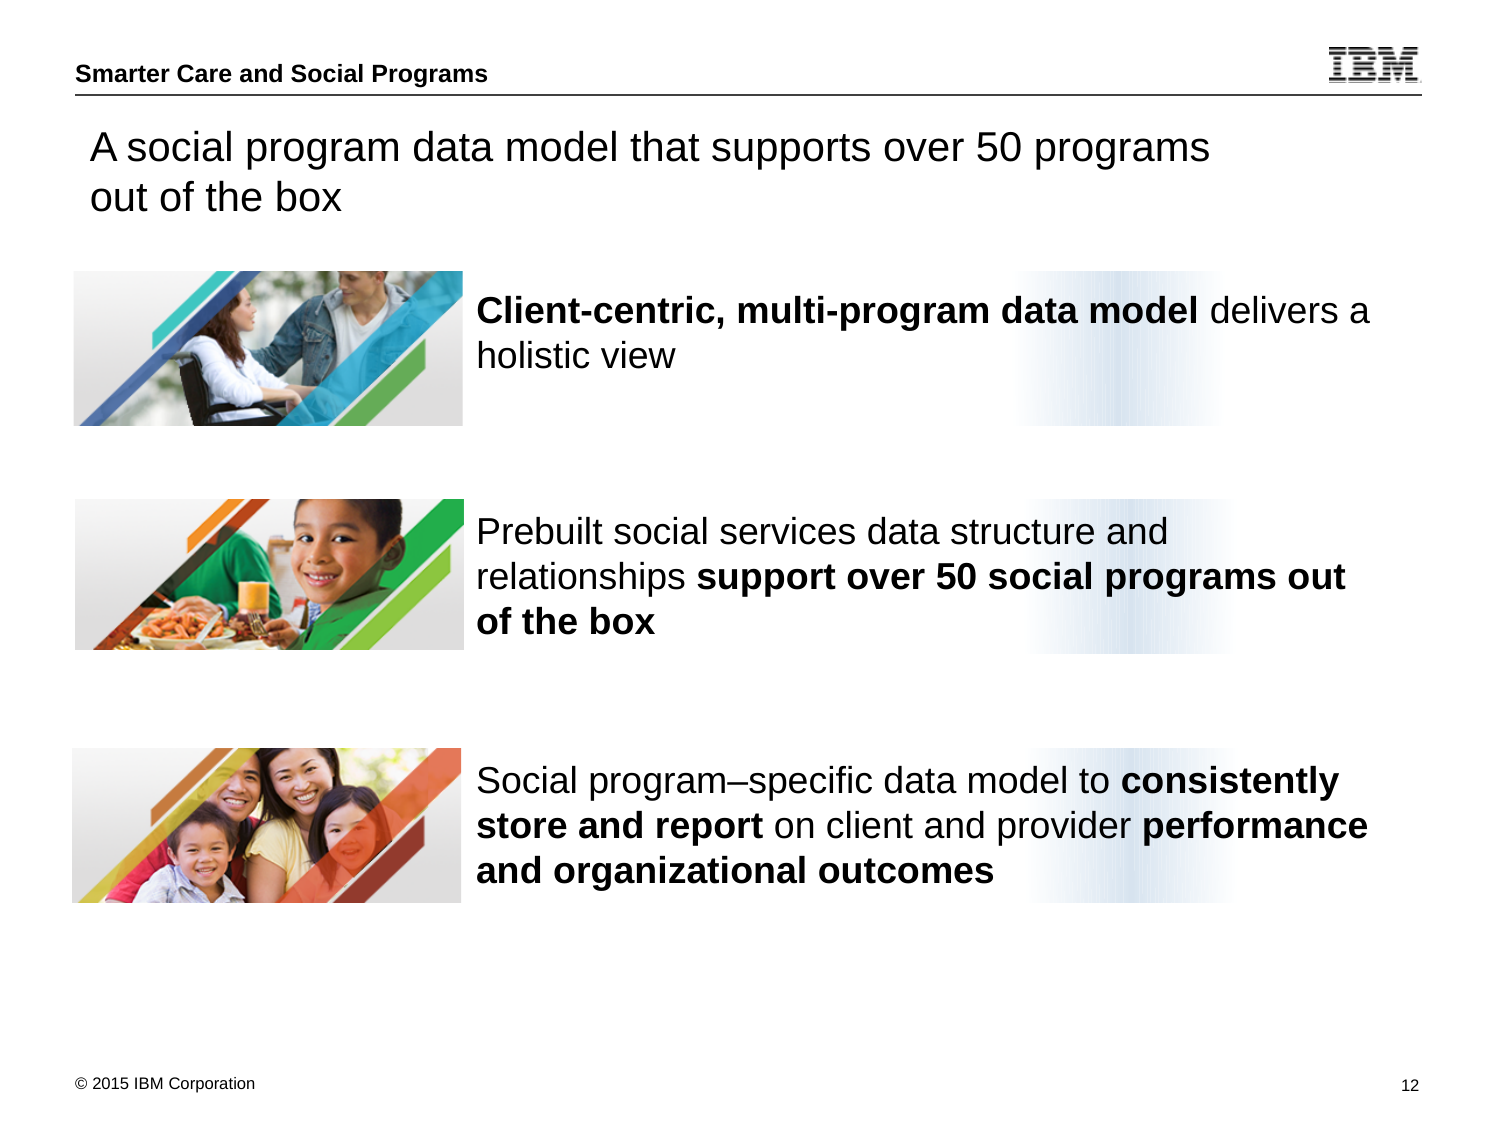

# A social program data model that supports over 50 programs out of the box
Client-centric, multi-program data model delivers a holistic view
Prebuilt social services data structure and relationships support over 50 social programs out of the box
Social program–specific data model to consistently store and report on client and provider performance and organizational outcomes